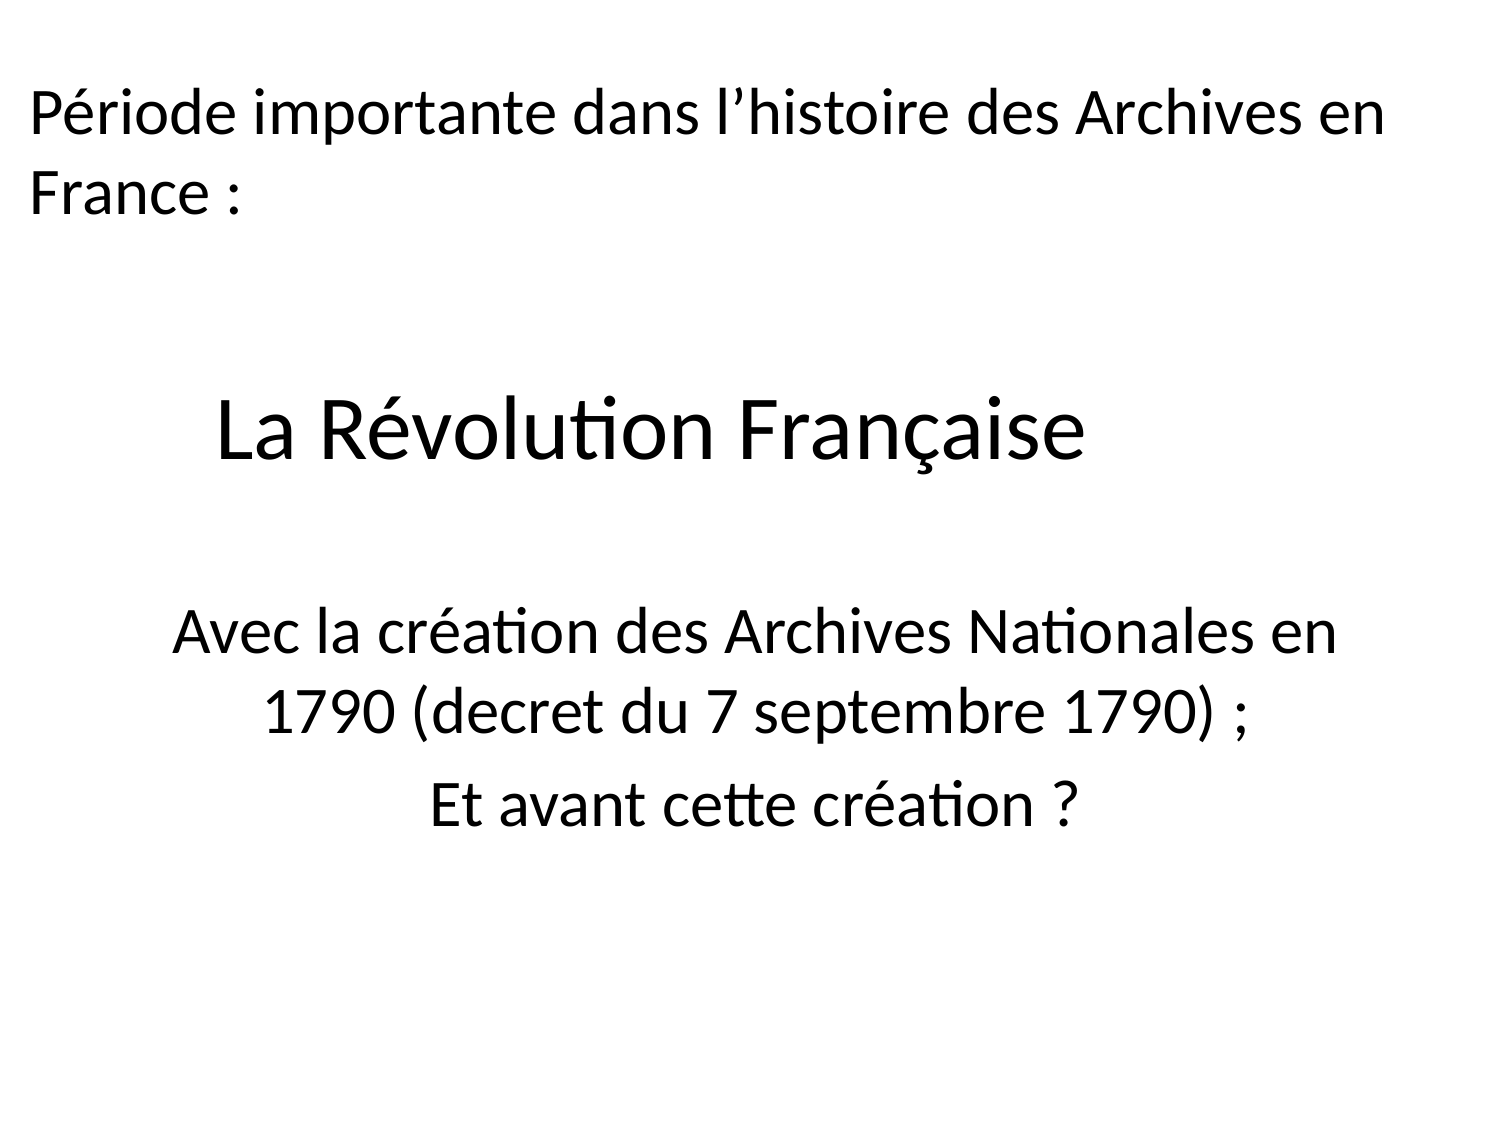

# Période importante dans l’histoire des Archives en France : La Révolution Française
Avec la création des Archives Nationales en 1790 (decret du 7 septembre 1790) ;
Et avant cette création ?